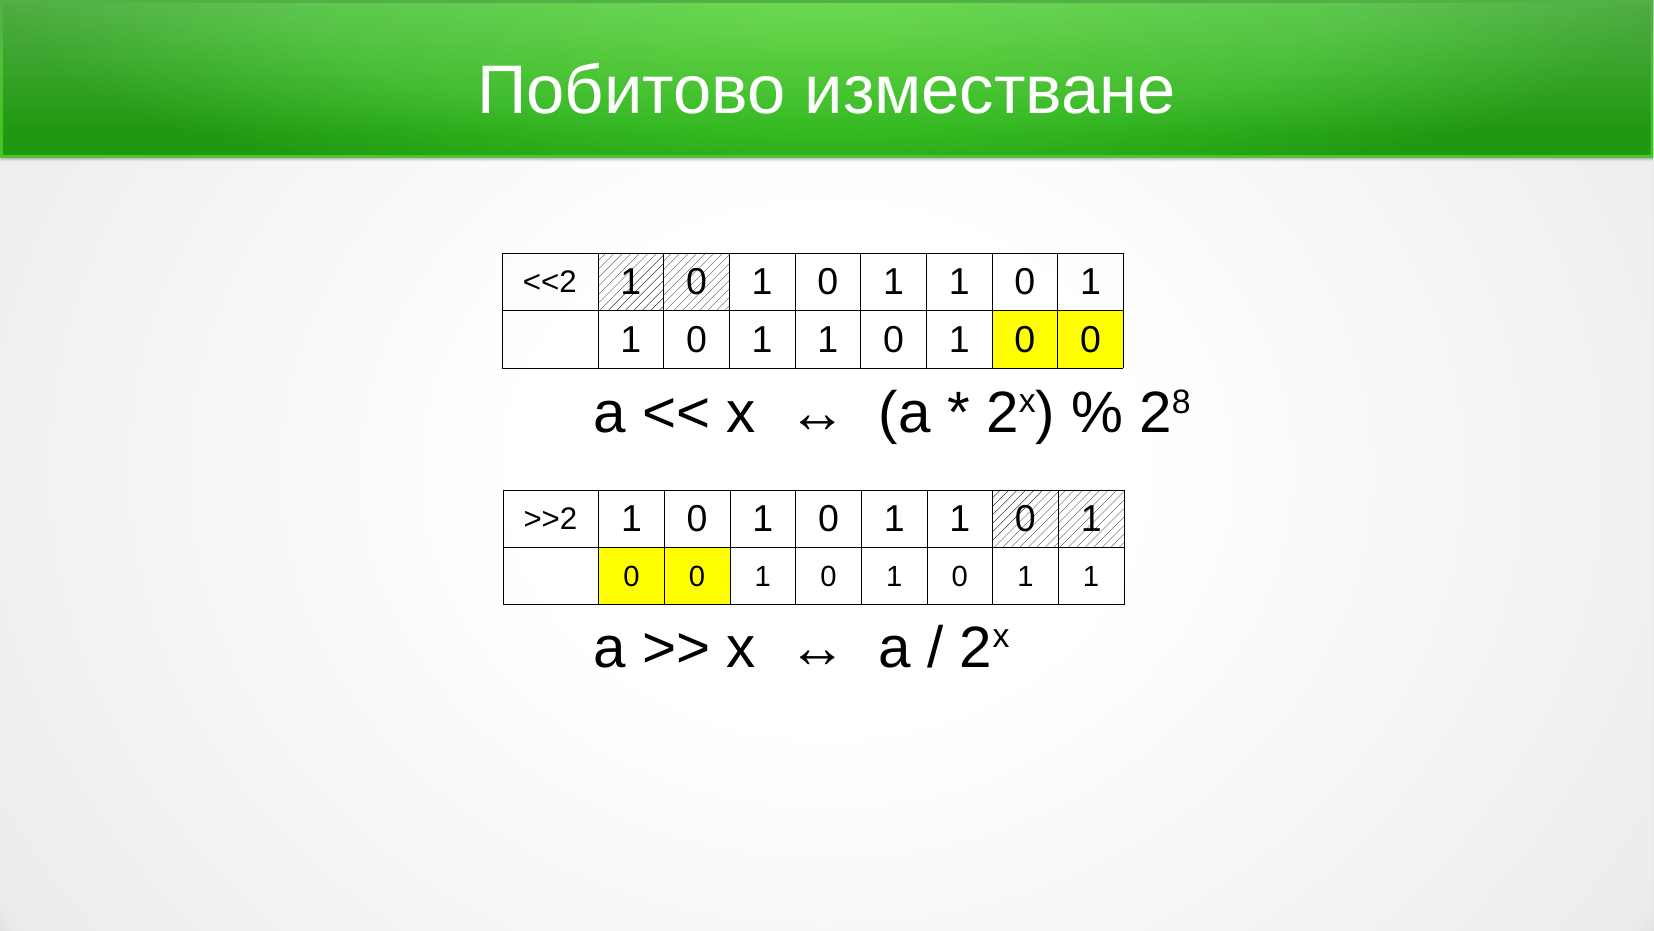

# Побитово изместване
| <<2 | 1 | 0 | 1 | 0 | 1 | 1 | 0 | 1 |
| --- | --- | --- | --- | --- | --- | --- | --- | --- |
| | 1 | 0 | 1 | 1 | 0 | 1 | 0 | 0 |
a << x ↔ (a * 2x) % 28
| >>2 | 1 | 0 | 1 | 0 | 1 | 1 | 0 | 1 |
| --- | --- | --- | --- | --- | --- | --- | --- | --- |
| | 0 | 0 | 1 | 0 | 1 | 0 | 1 | 1 |
a >> x ↔ a / 2x